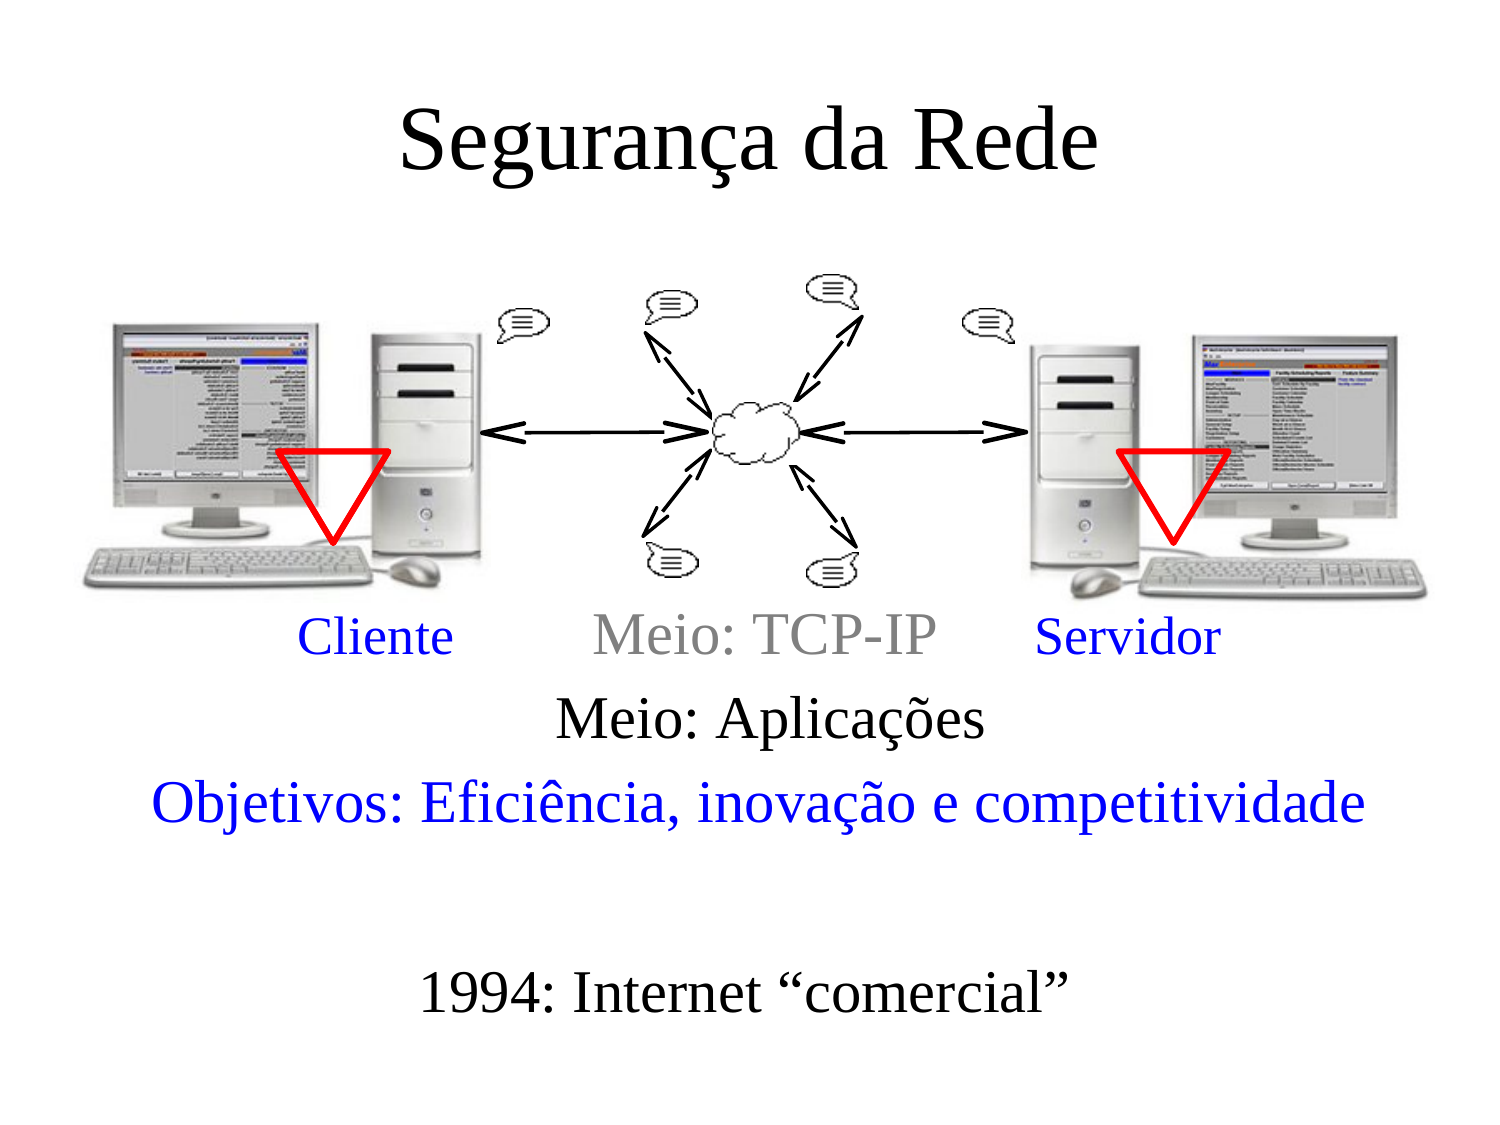

# Segurança da Rede
Cliente		Meio: TCP-IP		Servidor
A			Meio: Aplicações			B
Objetivos: Eficiência, inovação e competitividade
1994: Internet “comercial”